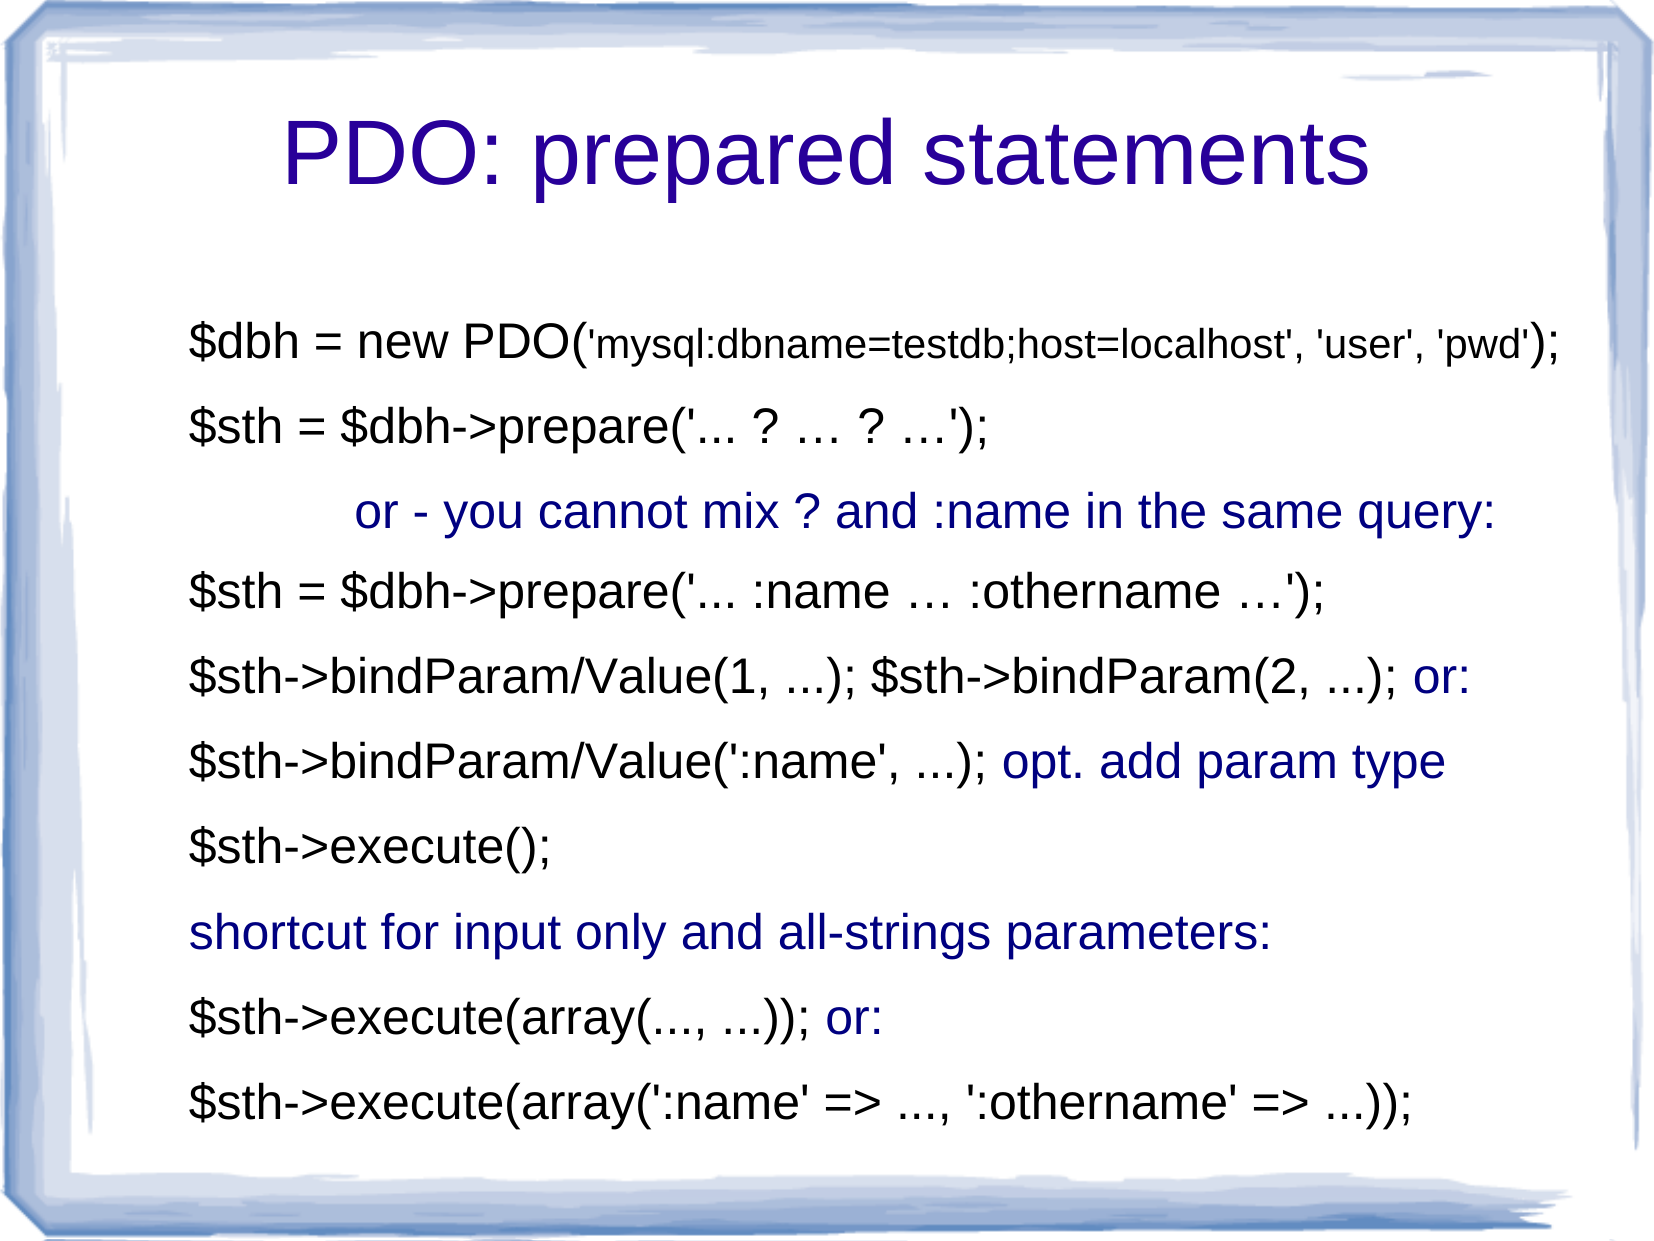

# PDO: prepared statements
$dbh = new PDO('mysql:dbname=testdb;host=localhost', 'user', 'pwd');
$sth = $dbh->prepare('... ? … ? …');
or - you cannot mix ? and :name in the same query:
$sth = $dbh->prepare('... :name … :othername …');
$sth->bindParam/Value(1, ...); $sth->bindParam(2, ...); or:
$sth->bindParam/Value(':name', ...); opt. add param type
$sth->execute();
shortcut for input only and all-strings parameters:
$sth->execute(array(..., ...)); or:
$sth->execute(array(':name' => ..., ':othername' => ...));